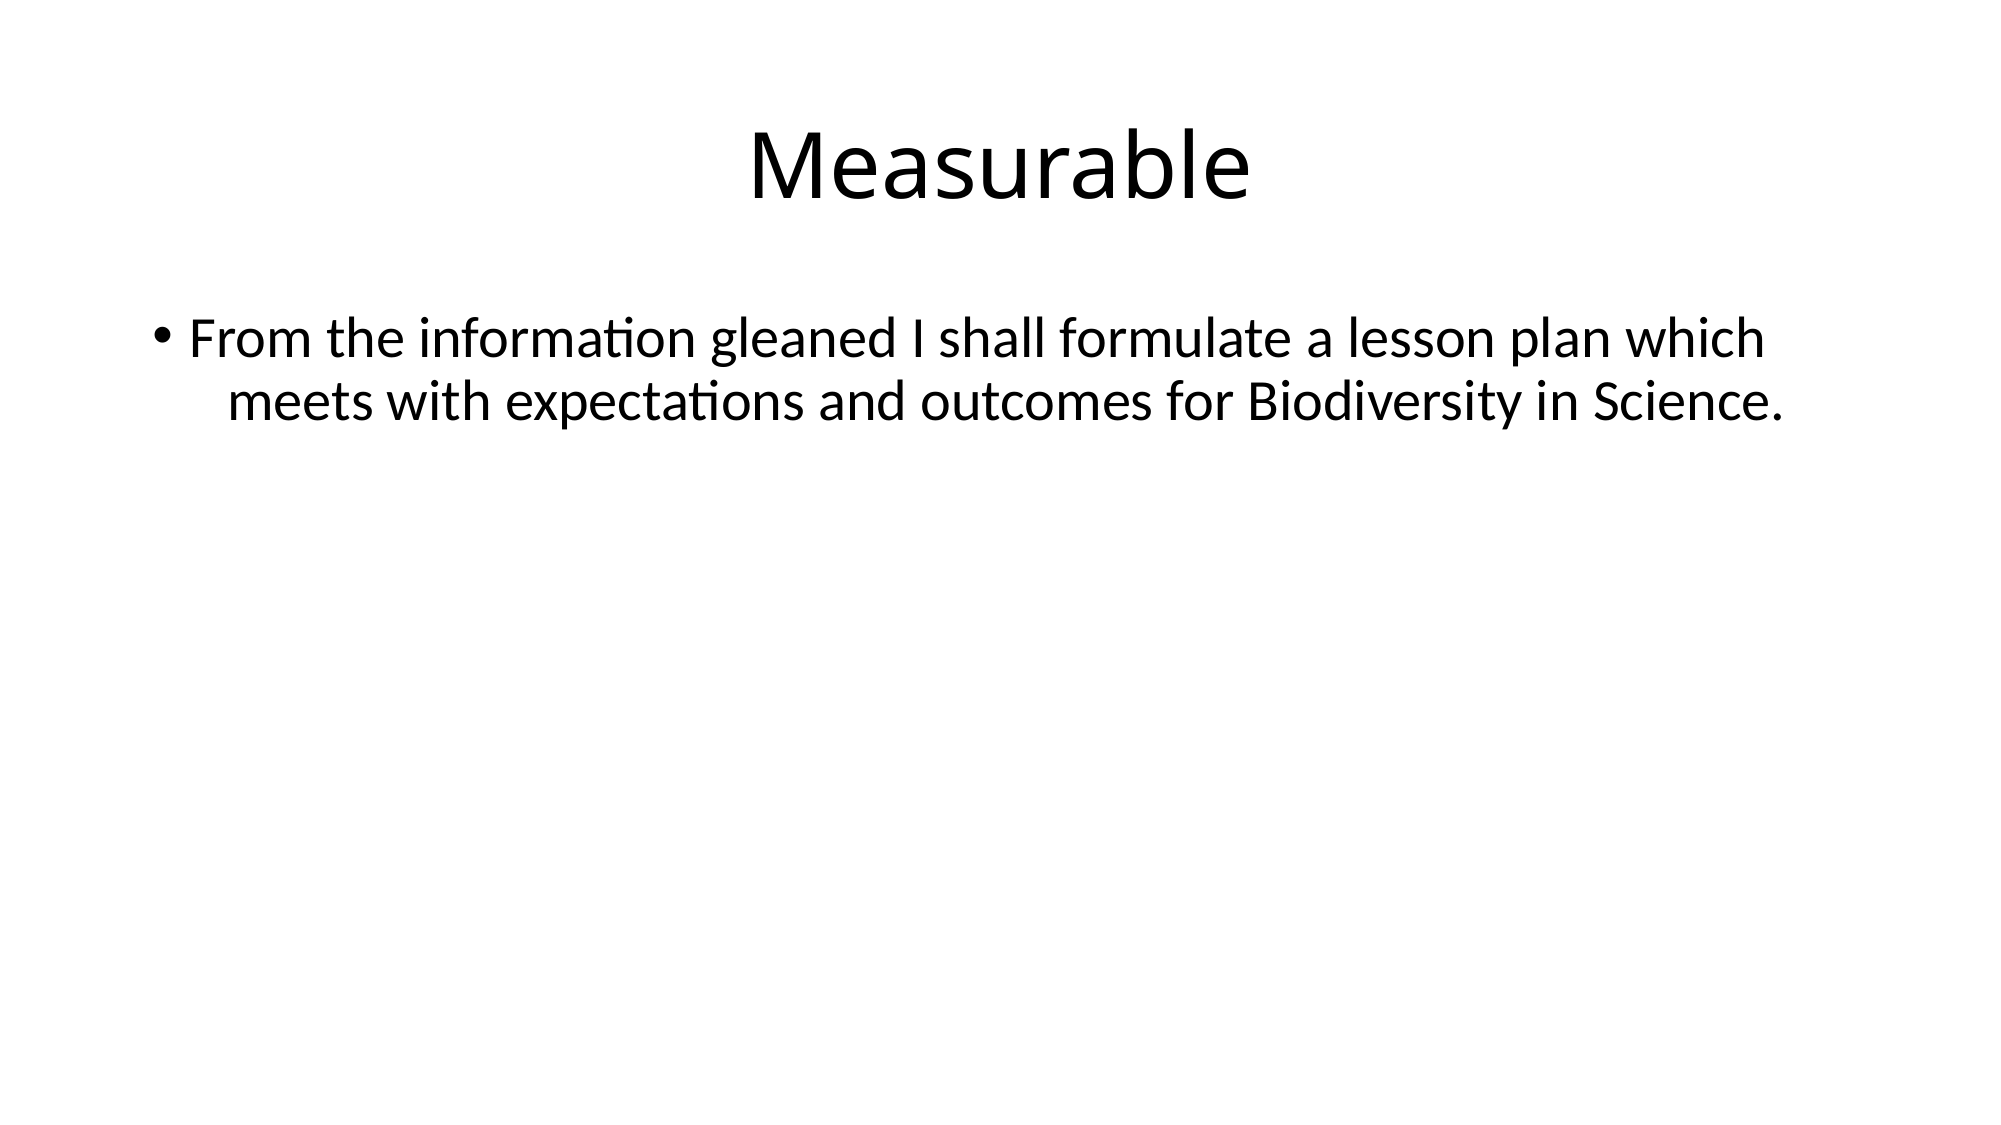

# Measurable
From the information gleaned I shall formulate a lesson plan which meets with expectations and outcomes for Biodiversity in Science.